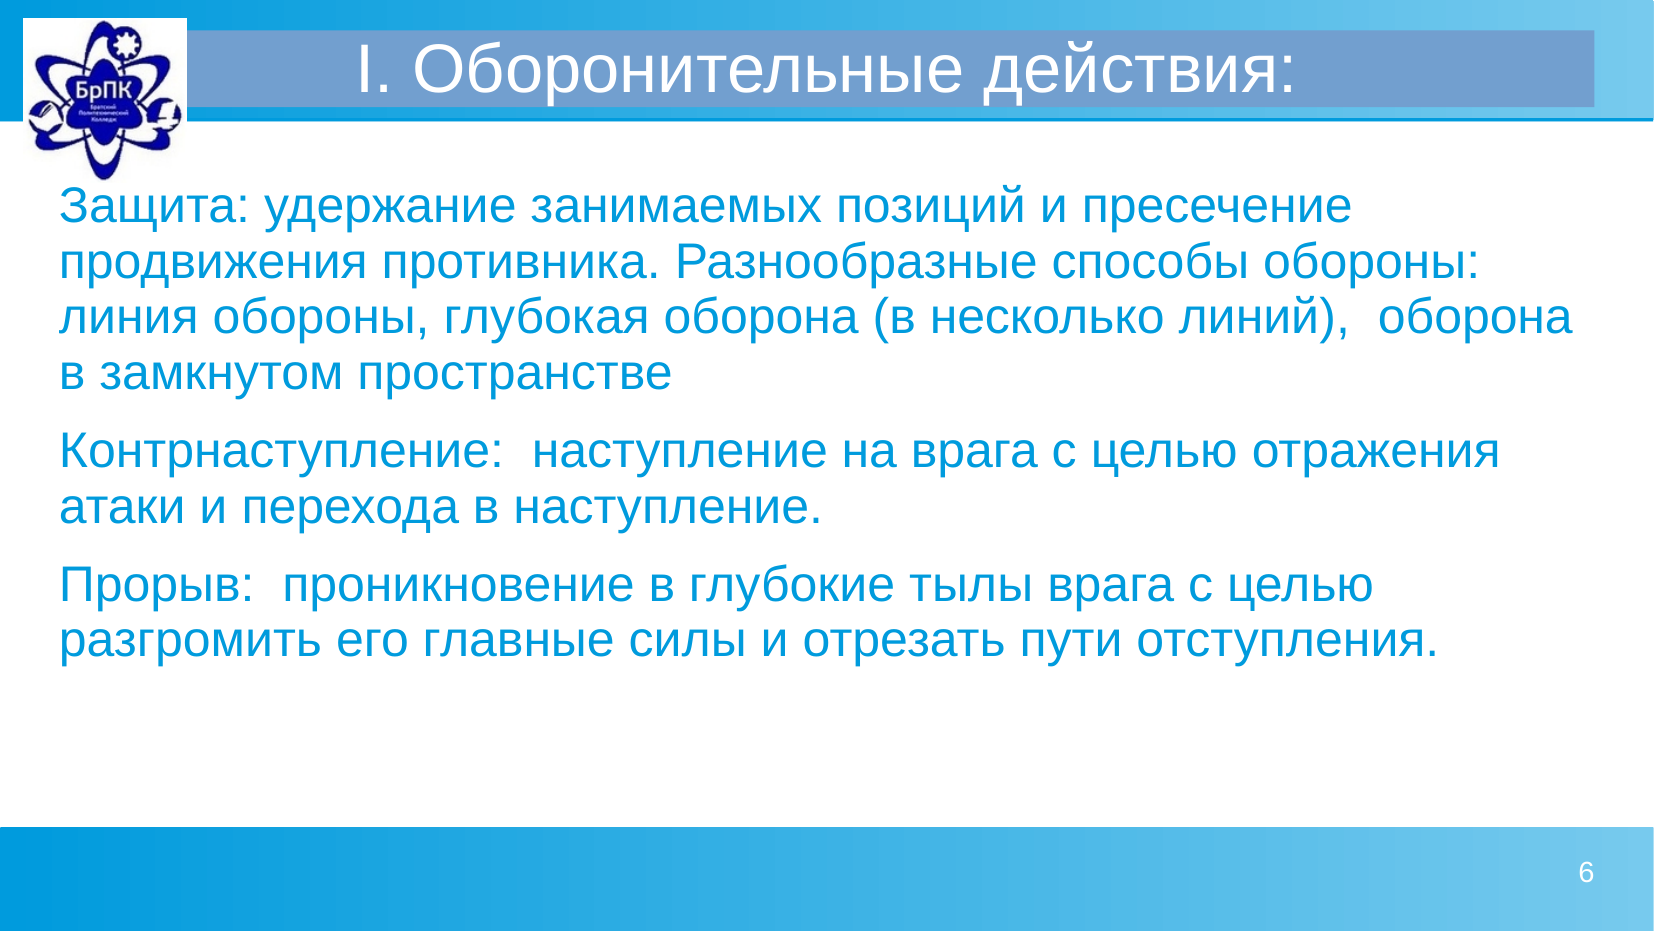

# I. Оборонительные действия:
Защита: удержание занимаемых позиций и пресечение продвижения противника. Разнообразные способы обороны: линия обороны, глубокая оборона (в несколько линий), оборона в замкнутом пространстве
Контрнаступление: наступление на врага с целью отражения атаки и перехода в наступление.
Прорыв: проникновение в глубокие тылы врага с целью разгромить его главные силы и отрезать пути отступления.
6